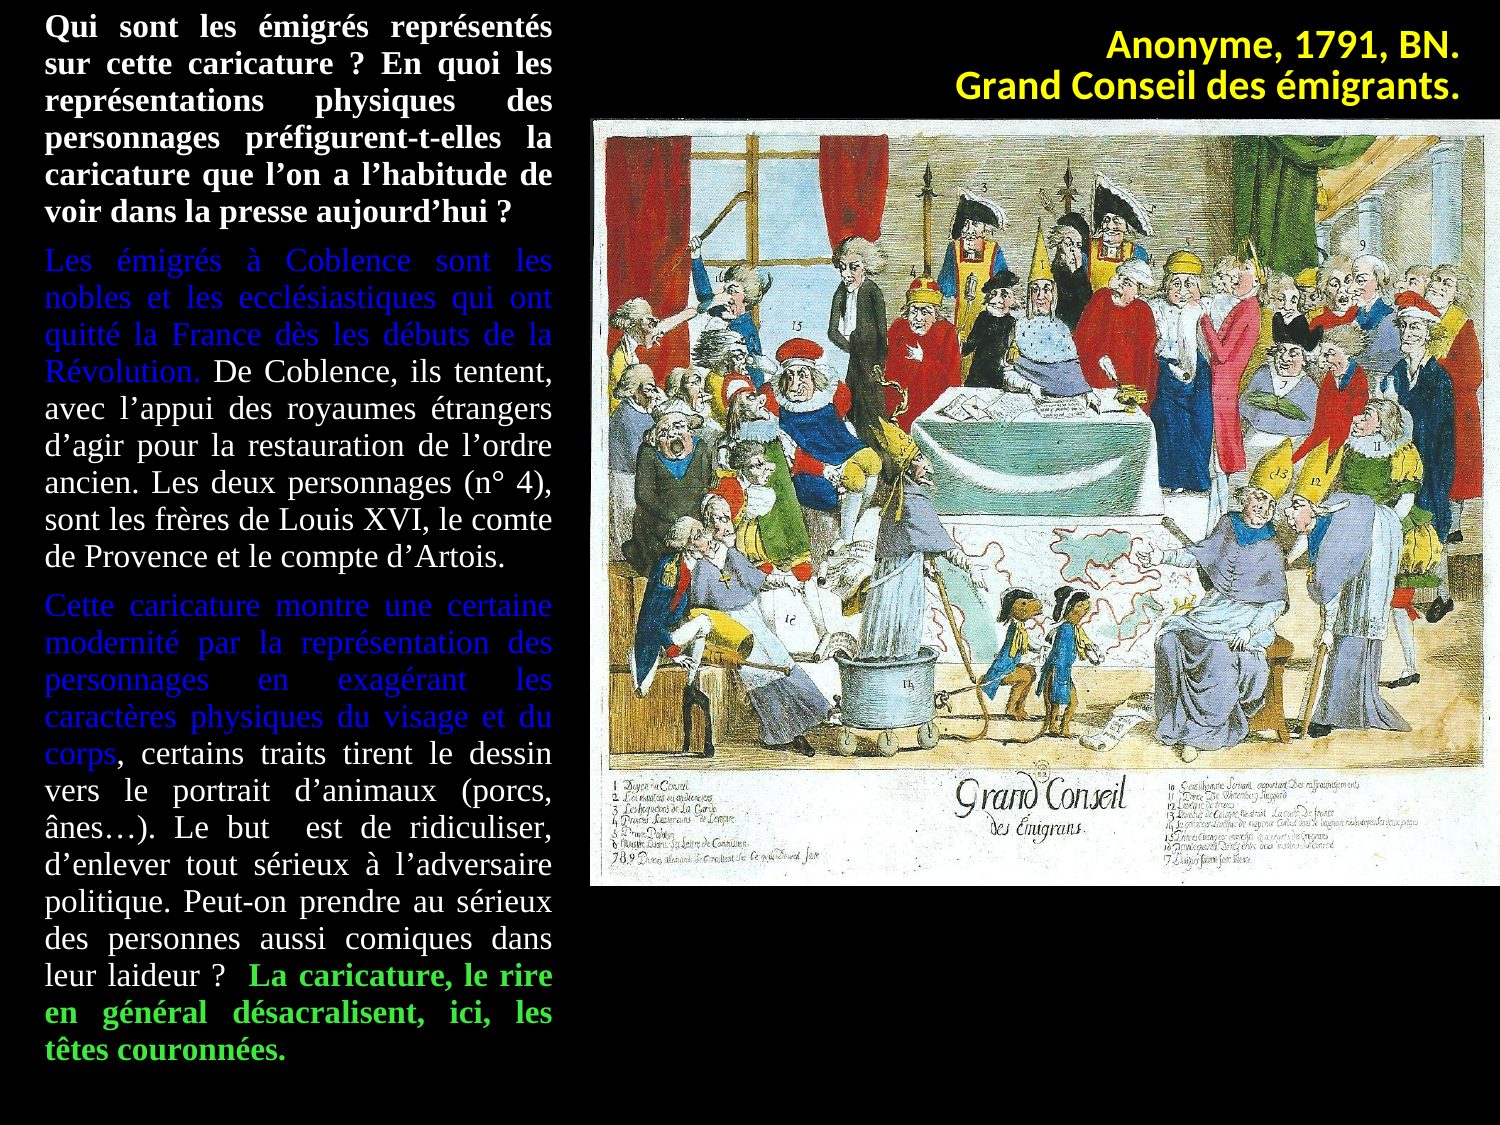

Qui sont les émigrés représentés sur cette caricature ? En quoi les représentations physiques des personnages préfigurent-t-elles la caricature que l’on a l’habitude de voir dans la presse aujourd’hui ?
Les émigrés à Coblence sont les nobles et les ecclésiastiques qui ont quitté la France dès les débuts de la Révolution. De Coblence, ils tentent, avec l’appui des royaumes étrangers d’agir pour la restauration de l’ordre ancien. Les deux personnages (n° 4), sont les frères de Louis XVI, le comte de Provence et le compte d’Artois.
Cette caricature montre une certaine modernité par la représentation des personnages en exagérant les caractères physiques du visage et du corps, certains traits tirent le dessin vers le portrait d’animaux (porcs, ânes…). Le but est de ridiculiser, d’enlever tout sérieux à l’adversaire politique. Peut-on prendre au sérieux des personnes aussi comiques dans leur laideur ? La caricature, le rire en général désacralisent, ici, les têtes couronnées.
Anonyme, 1791, BN.
Grand Conseil des émigrants.